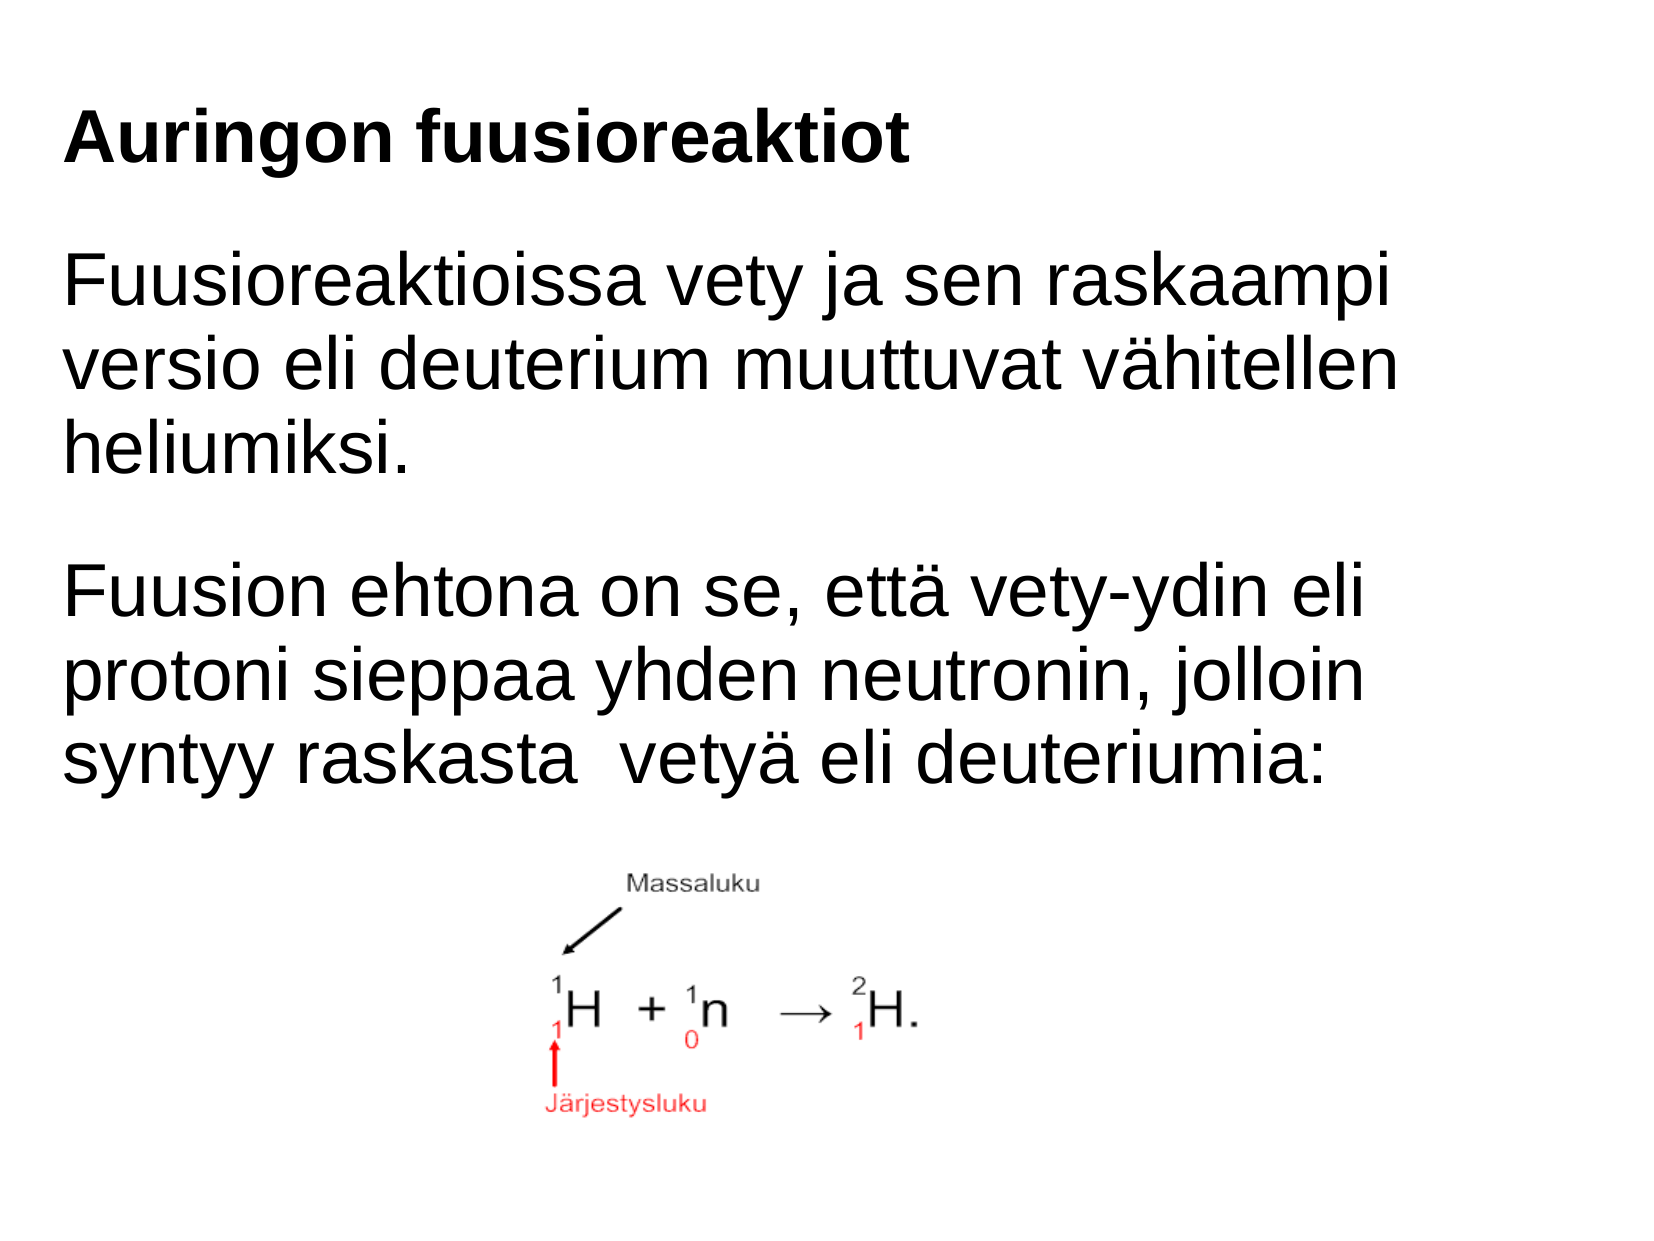

Auringon fuusioreaktiot
Fuusioreaktioissa vety ja sen raskaampi versio eli deuterium muuttuvat vähitellen heliumiksi.
Fuusion ehtona on se, että vety-ydin eli protoni sieppaa yhden neutronin, jolloin syntyy raskasta vetyä eli deuteriumia: